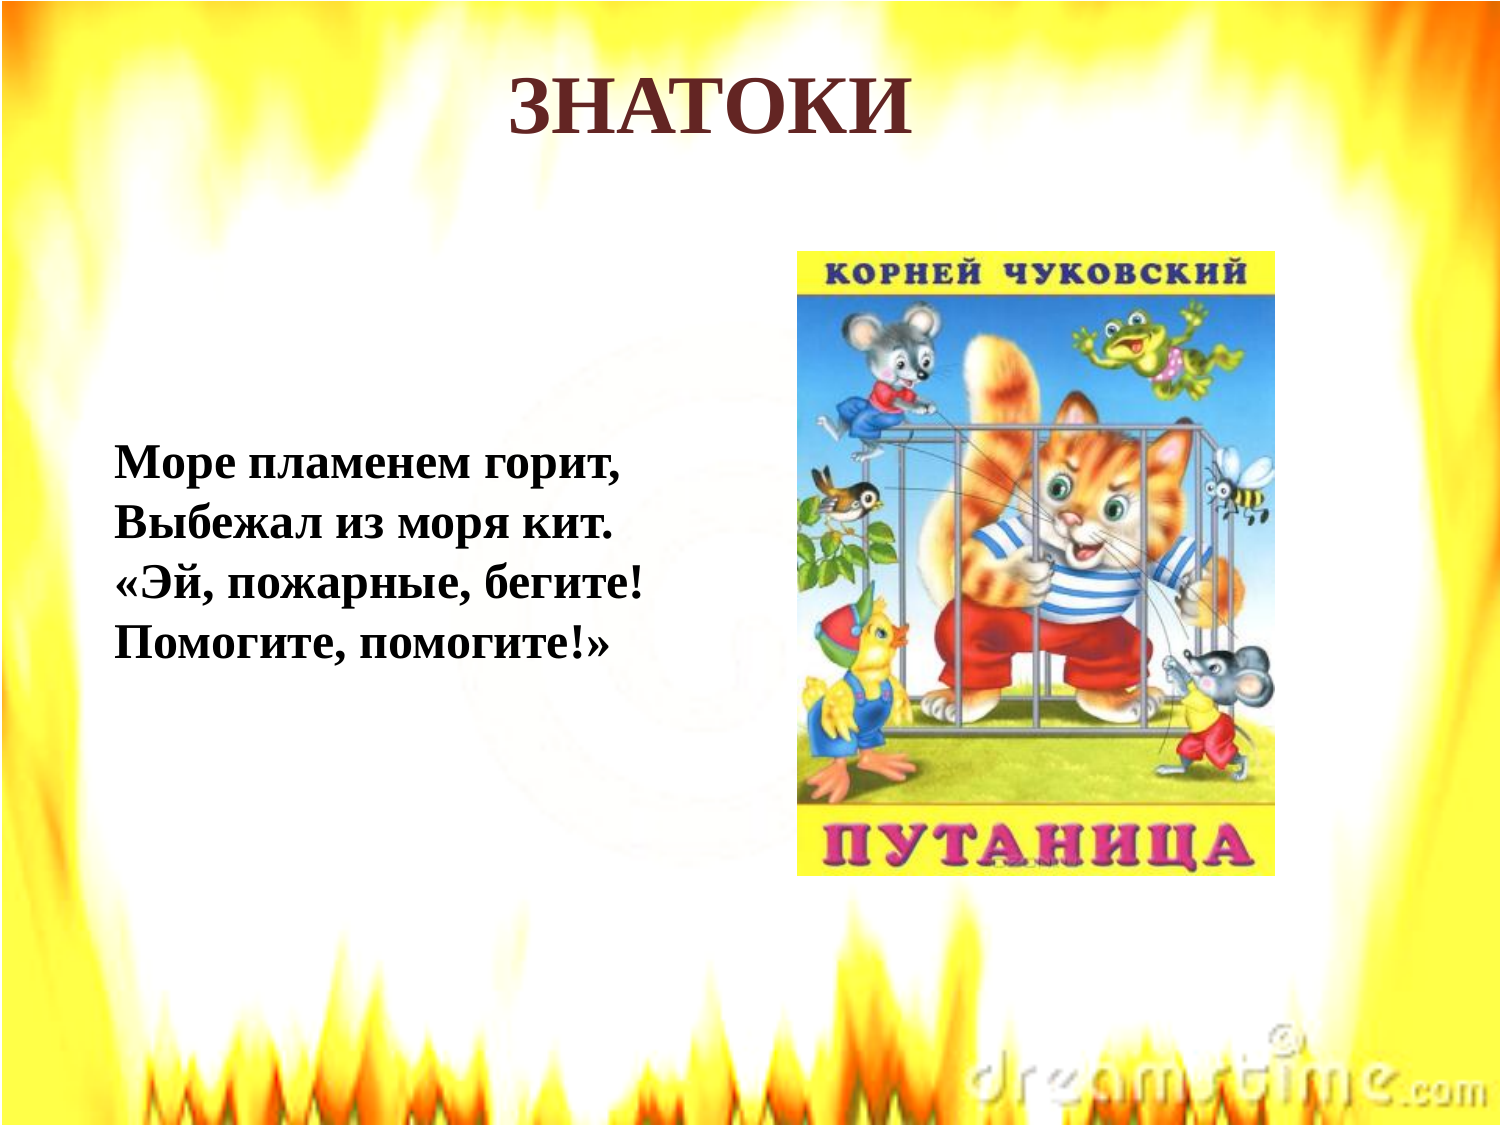

ЗНАТОКИ
Море пламенем горит,
Выбежал из моря кит.
«Эй, пожарные, бегите!
Помогите, помогите!»